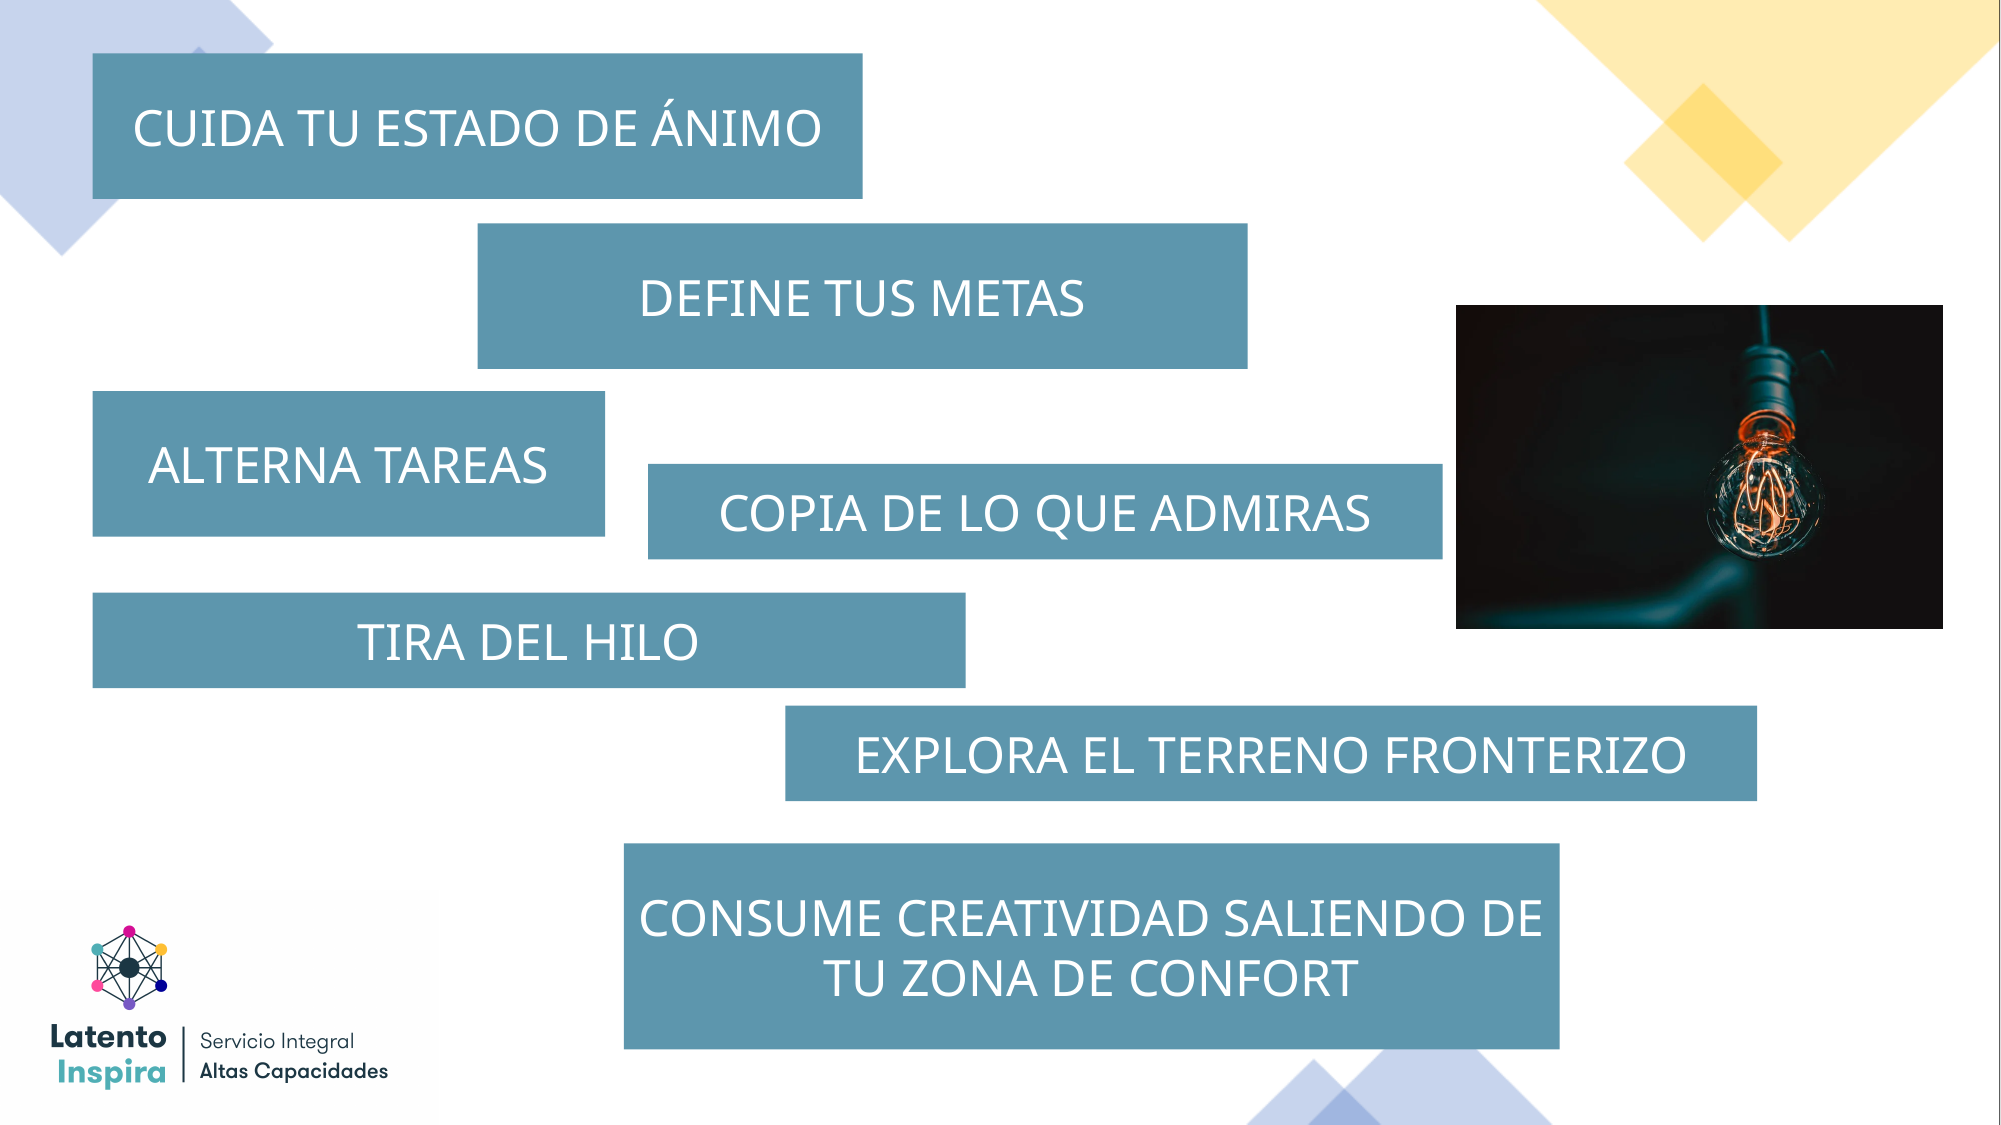

CUIDA TU ESTADO DE ÁNIMO
DEFINE TUS METAS
ALTERNA TAREAS
COPIA DE LO QUE ADMIRAS
TIRA DEL HILO
EXPLORA EL TERRENO FRONTERIZO
CONSUME CREATIVIDAD SALIENDO DE TU ZONA DE CONFORT